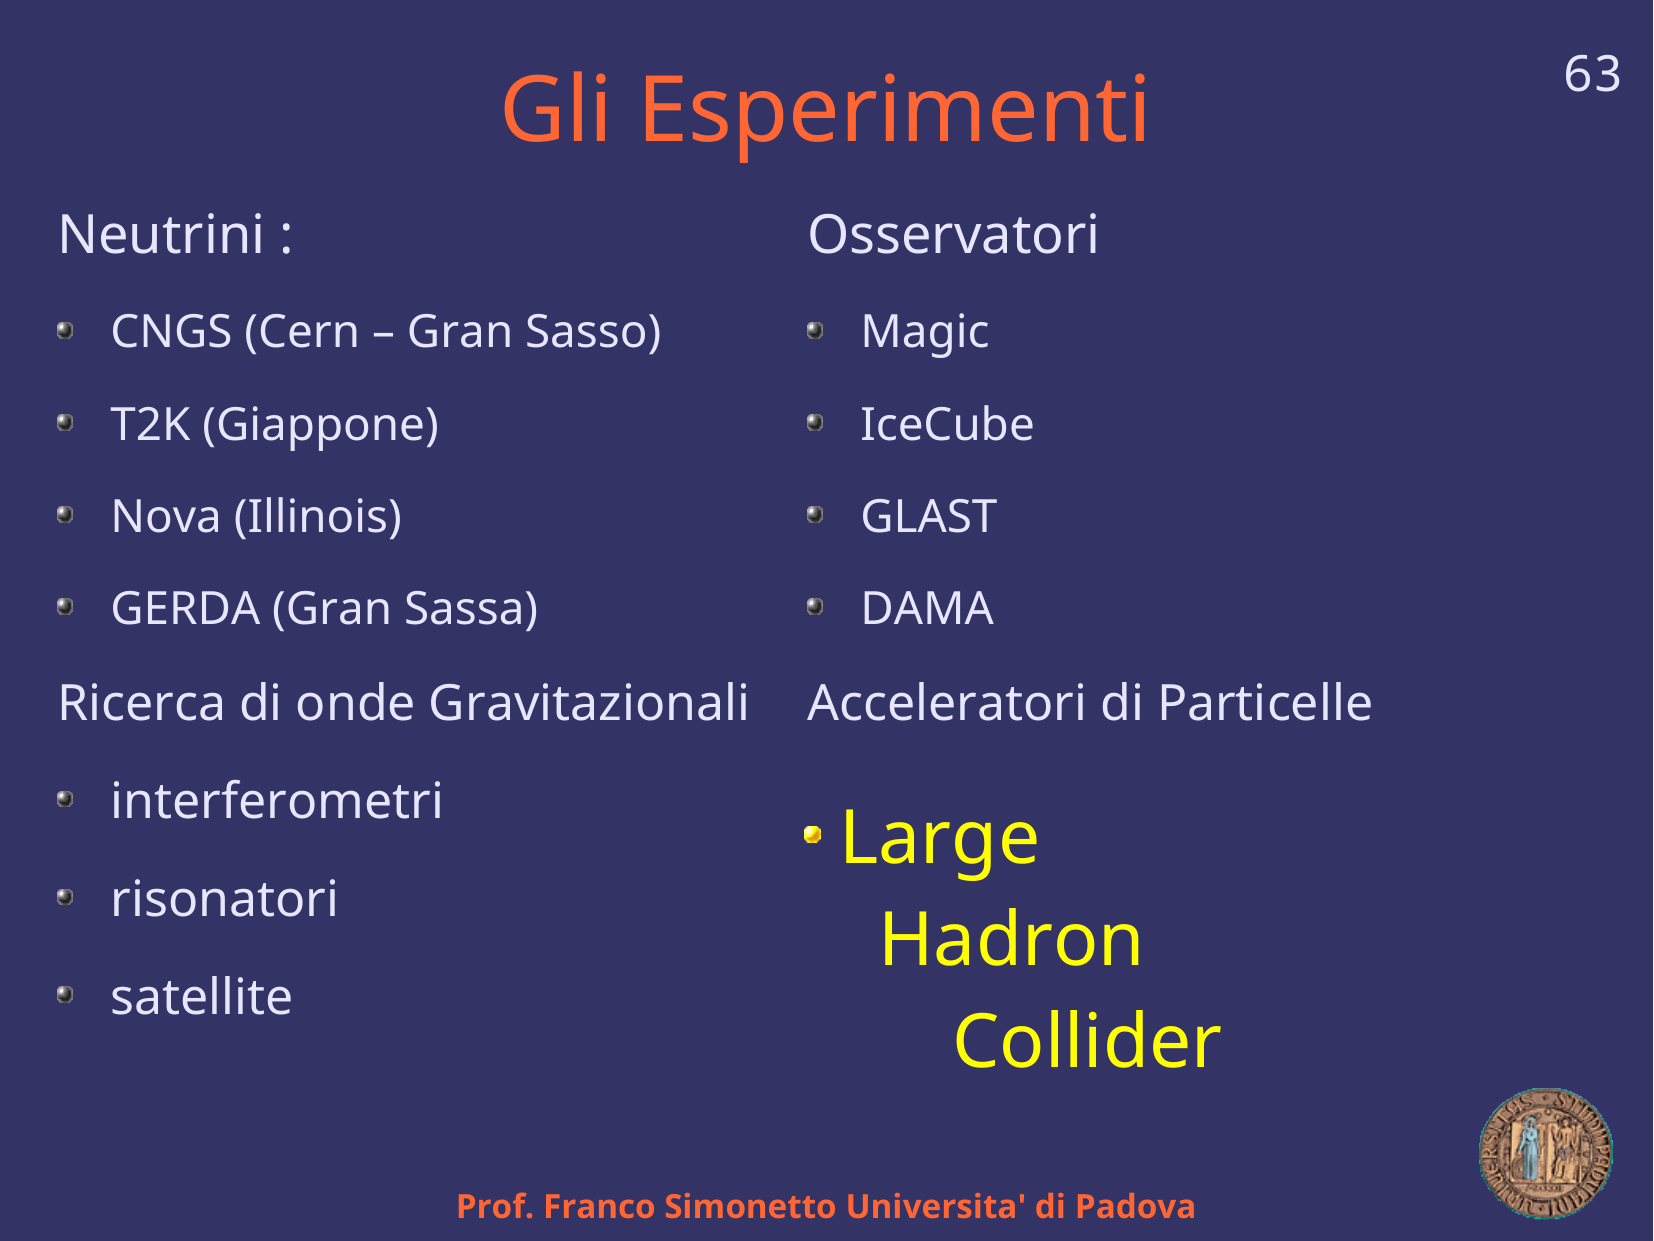

63
# Gli Esperimenti
Neutrini :
CNGS (Cern – Gran Sasso)
T2K (Giappone)
Nova (Illinois)
GERDA (Gran Sassa)
Ricerca di onde Gravitazionali
interferometri
risonatori
satellite
Osservatori
Magic
IceCube
GLAST
DAMA
Acceleratori di Particelle
 Large
	Hadron
		Collider